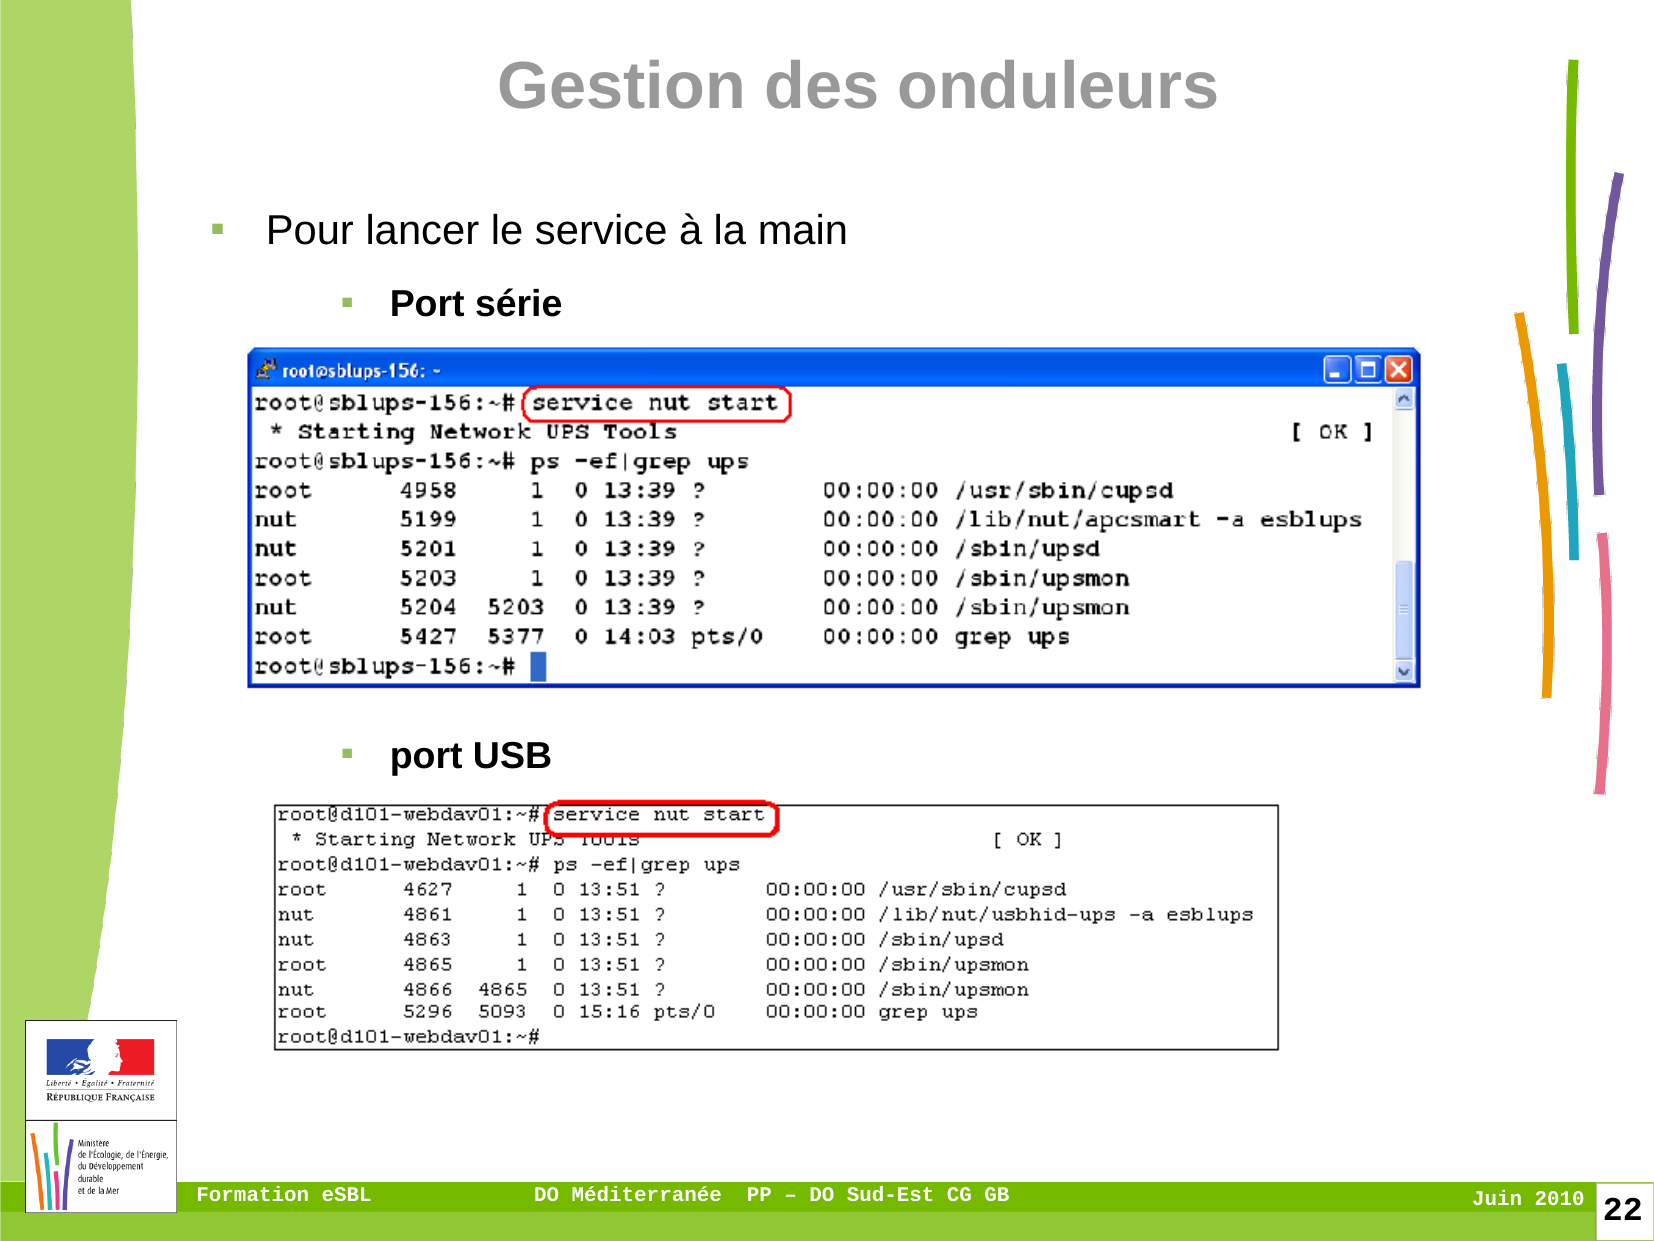

# Gestion des onduleurs
Pour lancer le service à la main
Port série
port USB
22